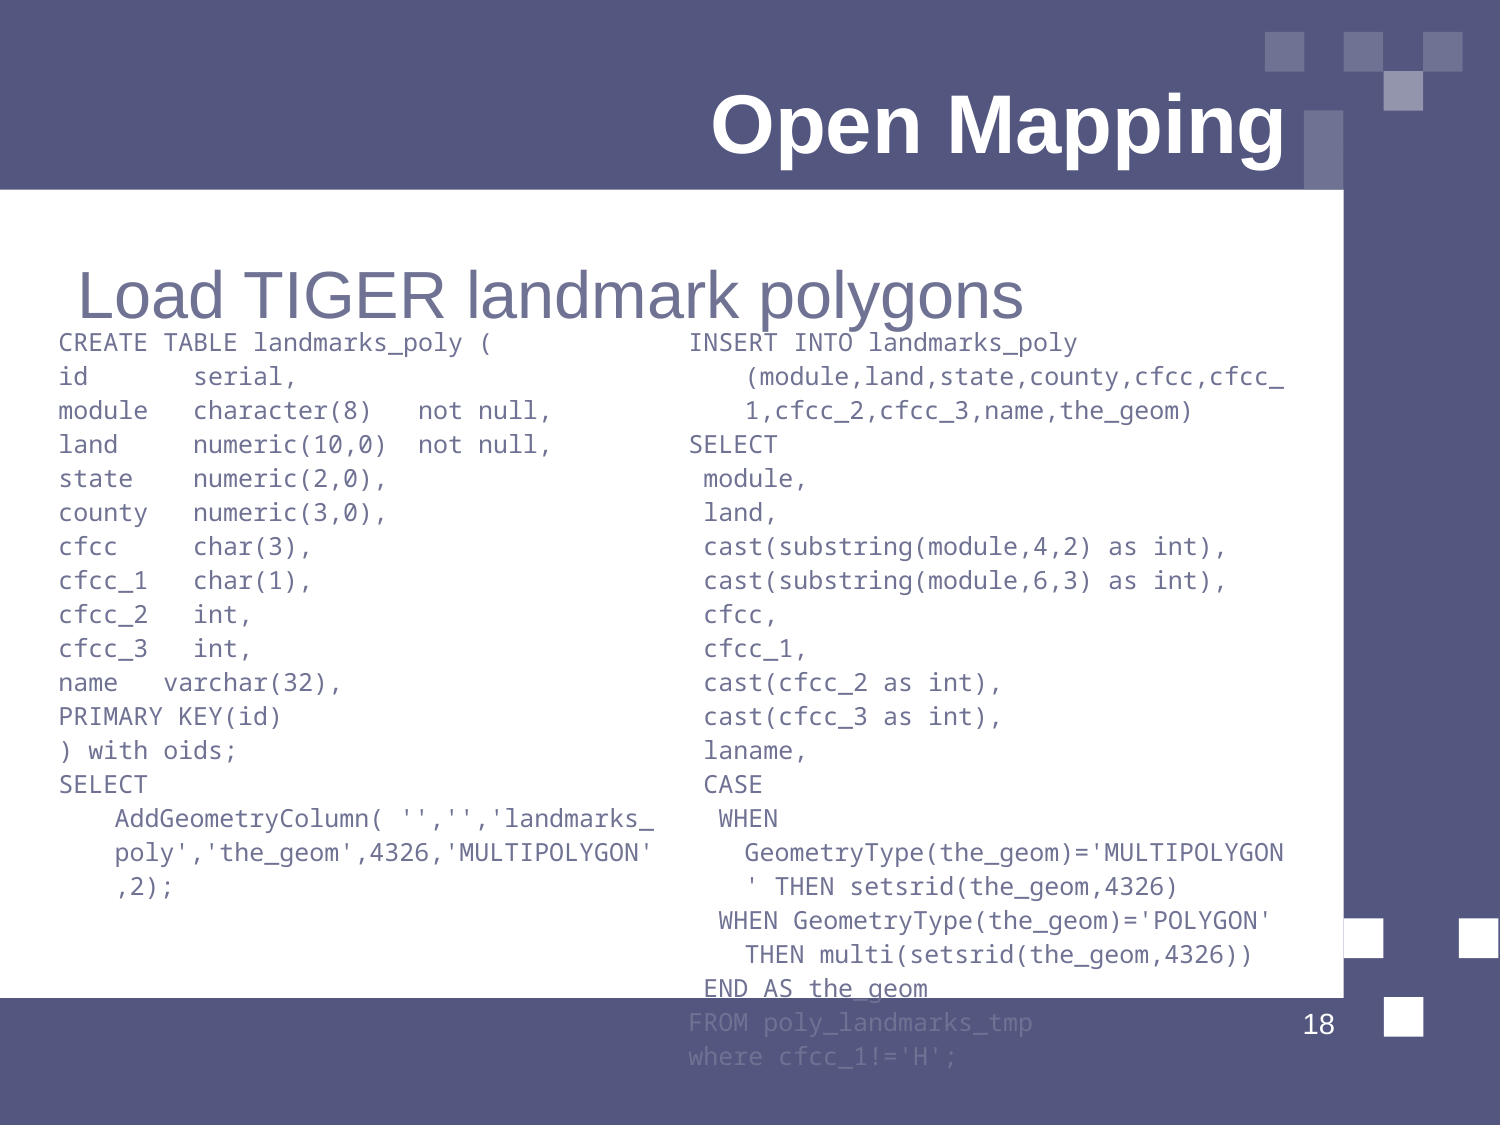

# Open Mapping
 Load TIGER landmark polygons
CREATE TABLE landmarks_poly (
id serial,
module character(8) not null,
land numeric(10,0) not null,
state numeric(2,0),
county numeric(3,0),
cfcc char(3),
cfcc_1 char(1),
cfcc_2 int,
cfcc_3 int,
name varchar(32),
PRIMARY KEY(id)
) with oids;
SELECT AddGeometryColumn( '','','landmarks_poly','the_geom',4326,'MULTIPOLYGON',2);
INSERT INTO landmarks_poly (module,land,state,county,cfcc,cfcc_1,cfcc_2,cfcc_3,name,the_geom)
SELECT
 module,
 land,
 cast(substring(module,4,2) as int),
 cast(substring(module,6,3) as int),
 cfcc,
 cfcc_1,
 cast(cfcc_2 as int),
 cast(cfcc_3 as int),
 laname,
 CASE
 WHEN GeometryType(the_geom)='MULTIPOLYGON' THEN setsrid(the_geom,4326)
 WHEN GeometryType(the_geom)='POLYGON' THEN multi(setsrid(the_geom,4326))
 END AS the_geom
FROM poly_landmarks_tmp
where cfcc_1!='H';
18